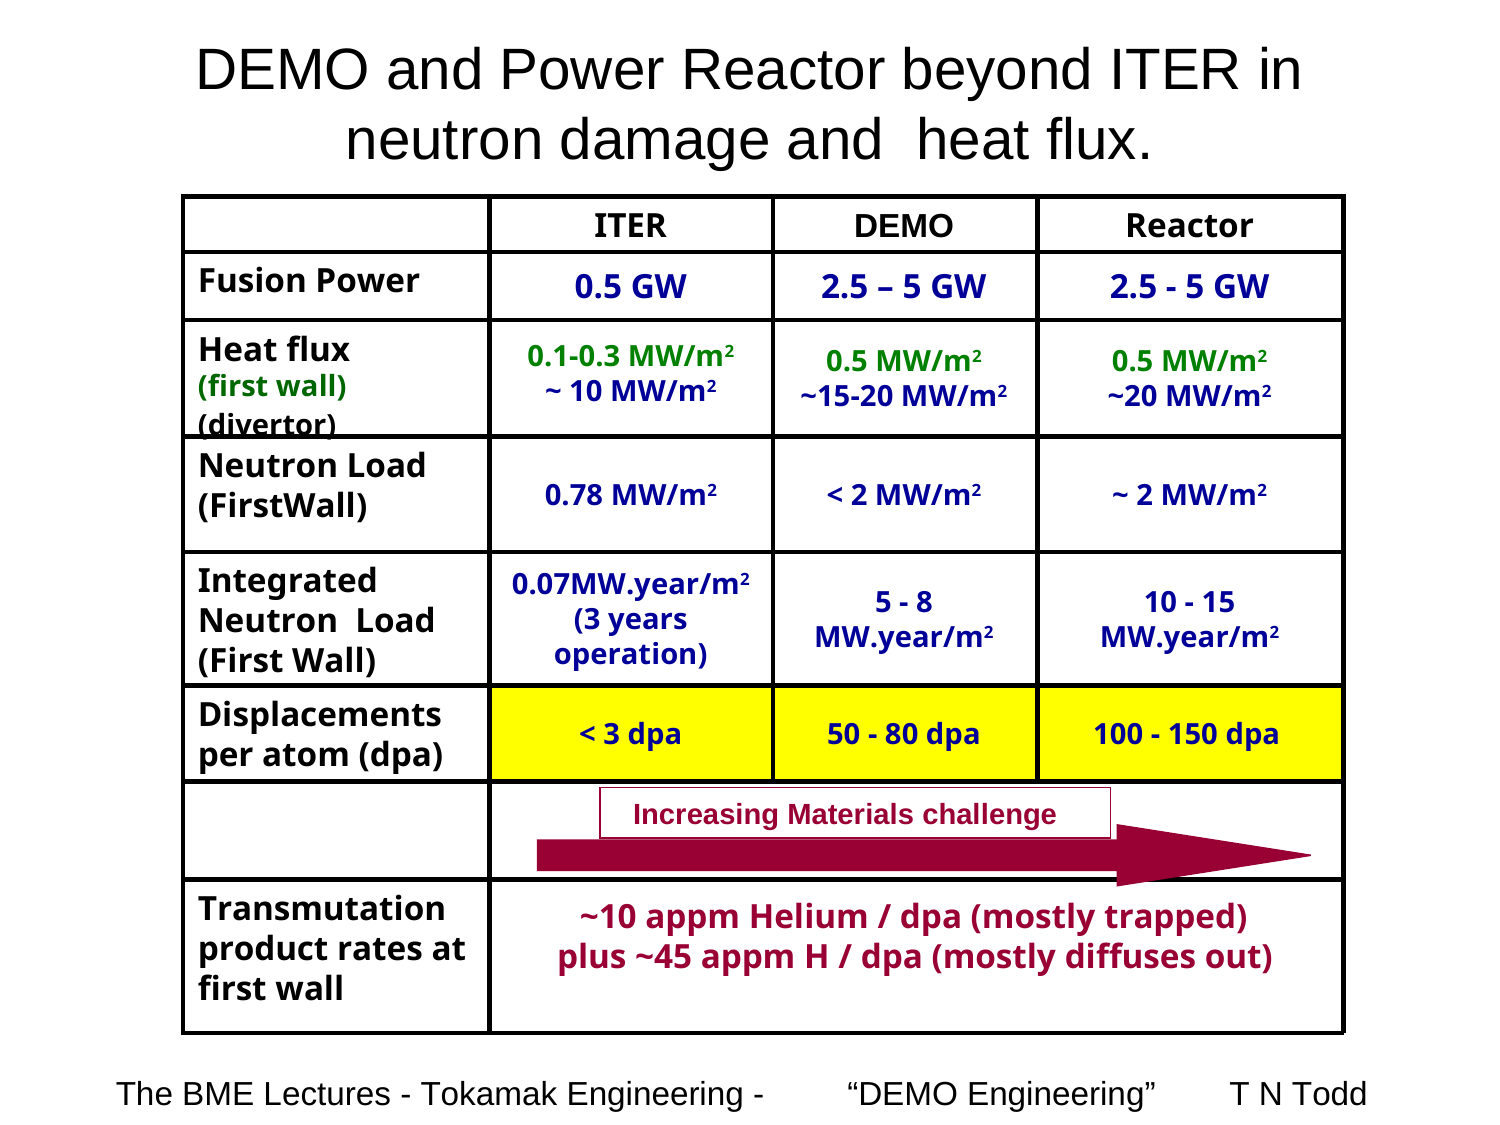

DEMO and Power Reactor beyond ITER in neutron damage and heat flux.
ITER
DEMO
Reactor
Fusion Power
0.5 GW
2.5 – 5 GW
2.5 - 5 GW
Heat flux
(first wall)
(divertor)
0.1-0.3 MW/m2
~ 10 MW/m2
0.5 MW/m2
~15-20 MW/m2
0.5 MW/m2
~20 MW/m2
Neutron Load (FirstWall)
0.78 MW/m2
< 2 MW/m2
~ 2 MW/m2
Integrated Neutron Load (First Wall)
0.07MW.year/m2
(3 years operation)
5 - 8 MW.year/m2
10 - 15 MW.year/m2
Displacements per atom (dpa)
< 3 dpa
50 - 80 dpa
100 - 150 dpa
Transmutation product rates at first wall
 ~10 appm Helium / dpa (mostly trapped)
plus ~45 appm H / dpa (mostly diffuses out)
Increasing Materials challengeIi